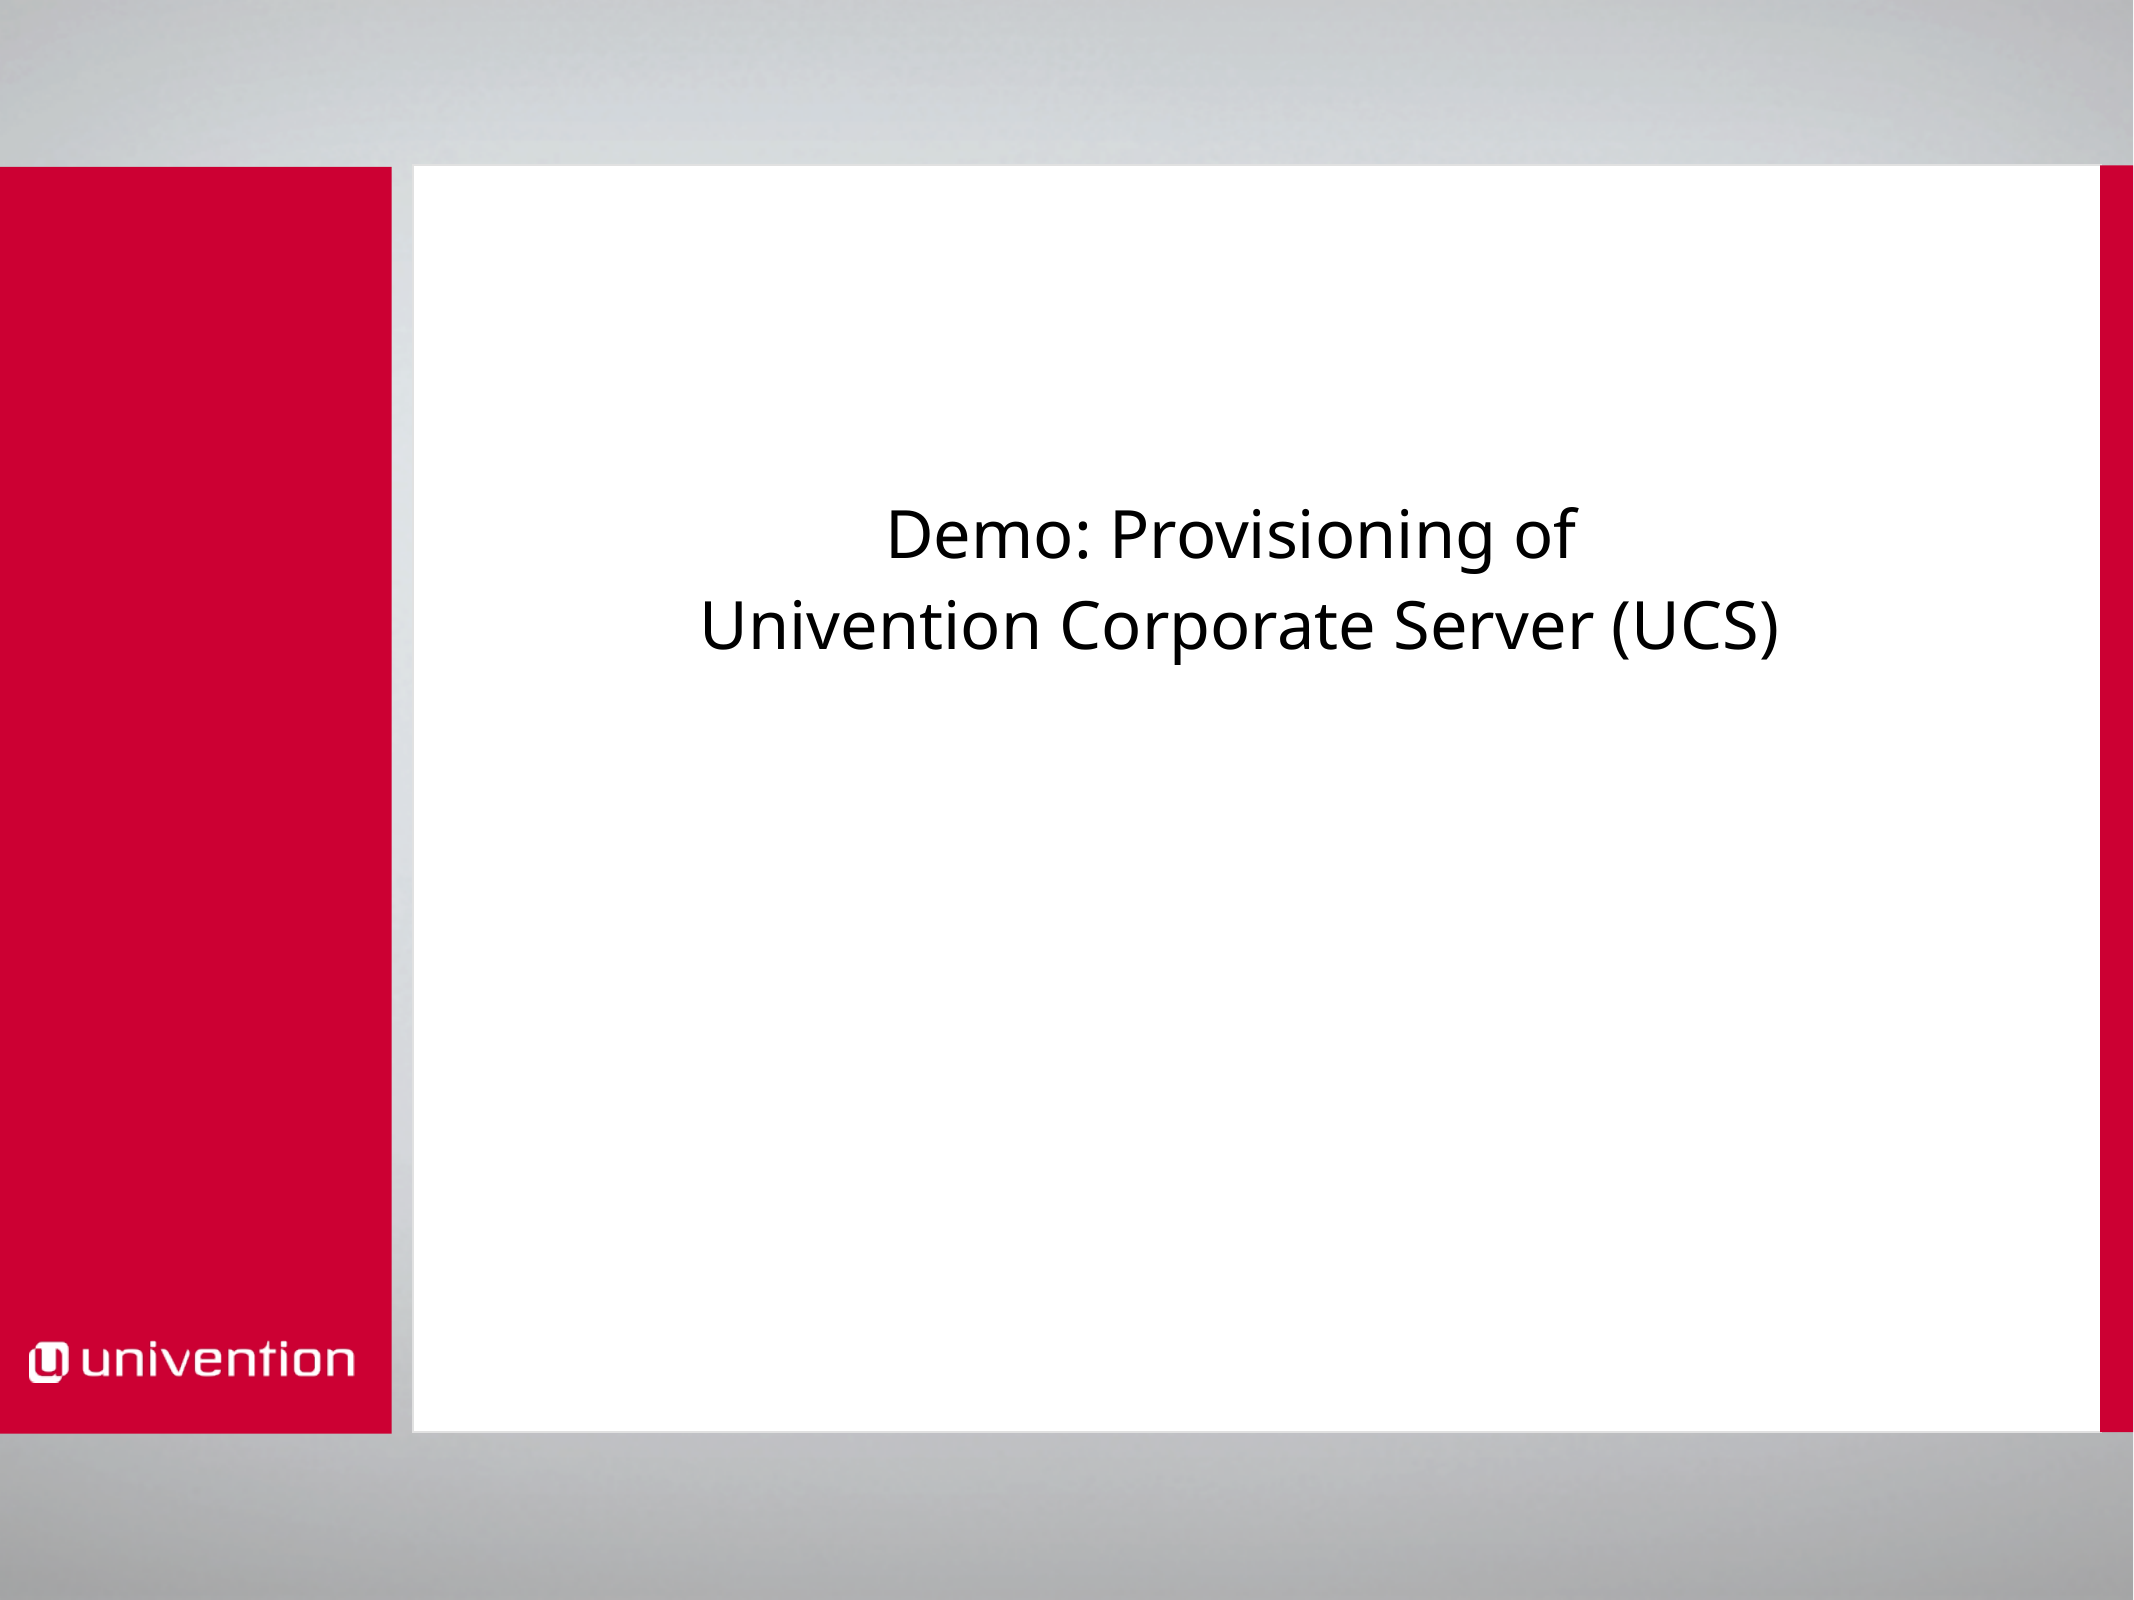

# Demo: Provisioning of Univention Corporate Server (UCS)